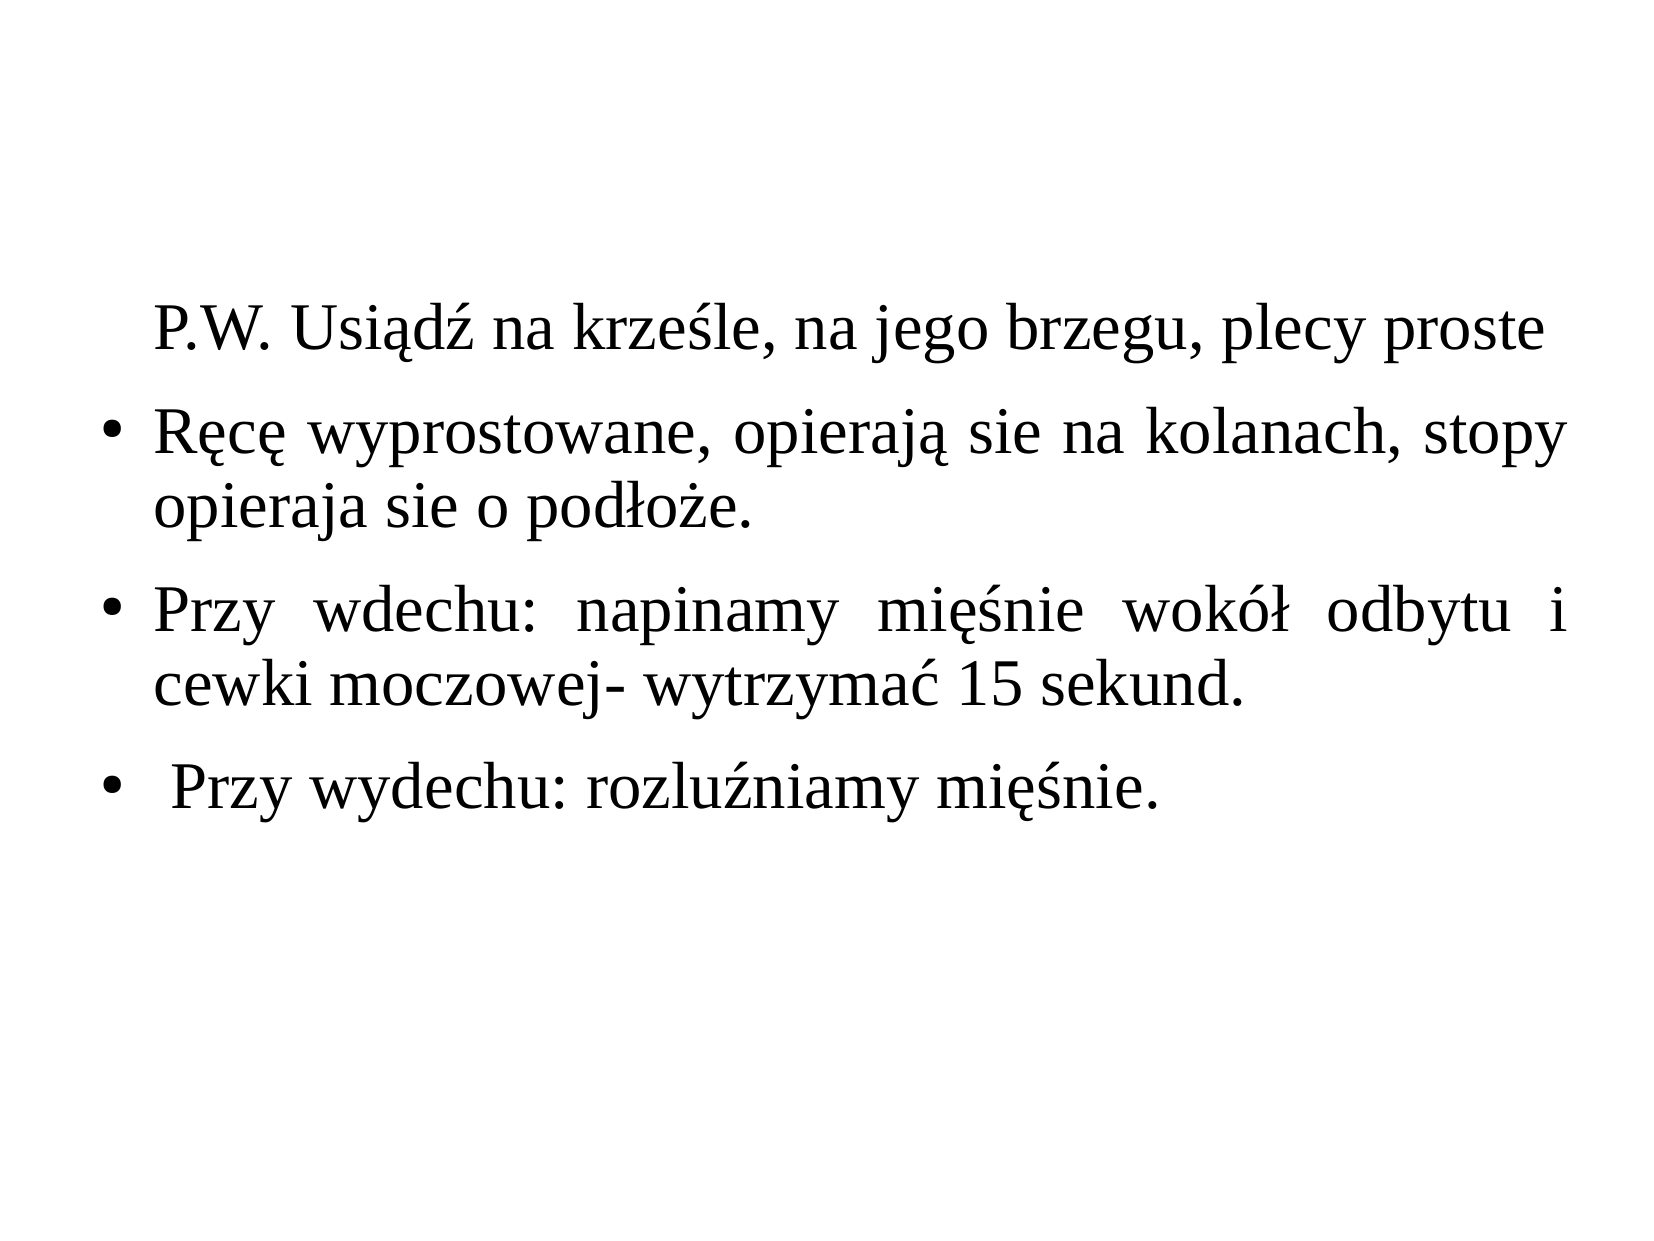

#
P.W. Usiądź na krześle, na jego brzegu, plecy proste
Ręcę wyprostowane, opierają sie na kolanach, stopy opieraja sie o podłoże.
Przy wdechu: napinamy mięśnie wokół odbytu i cewki moczowej- wytrzymać 15 sekund.
 Przy wydechu: rozluźniamy mięśnie.